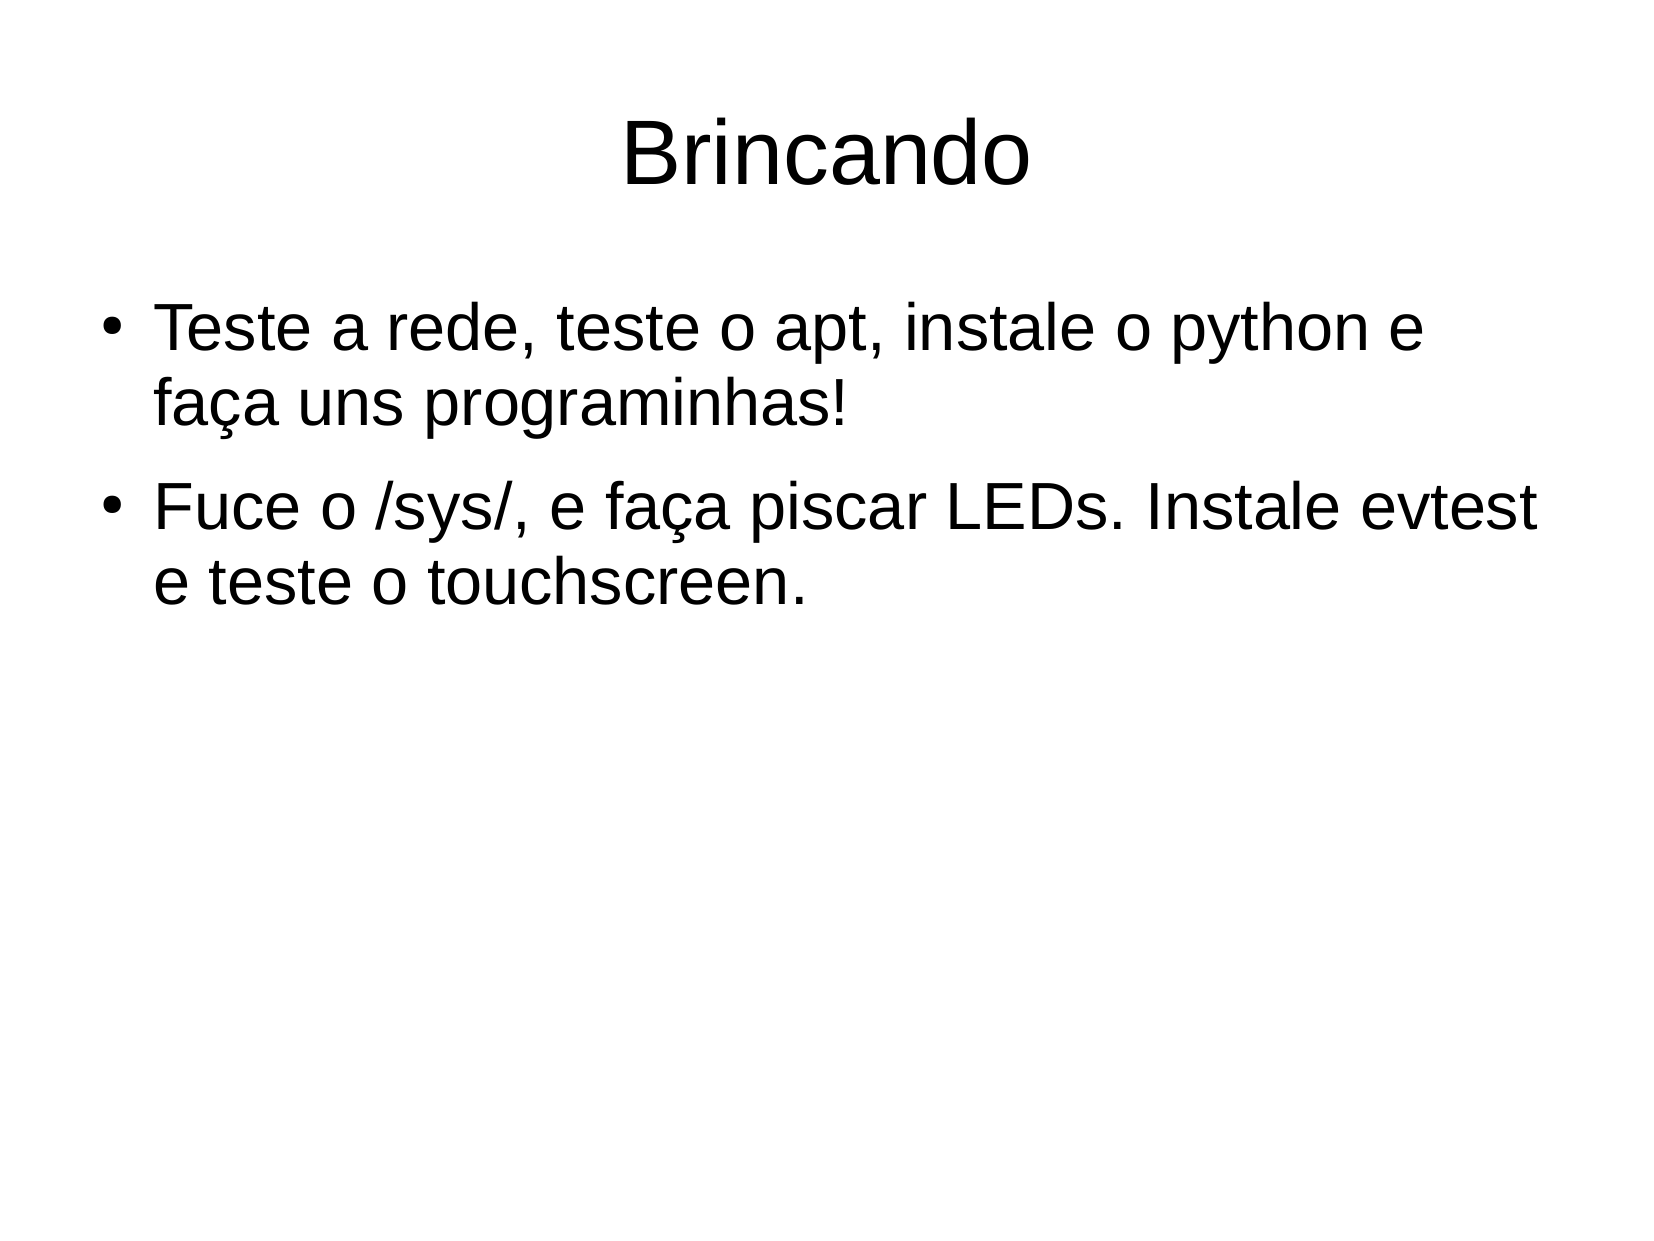

# Brincando
Teste a rede, teste o apt, instale o python e faça uns programinhas!
Fuce o /sys/, e faça piscar LEDs. Instale evtest e teste o touchscreen.